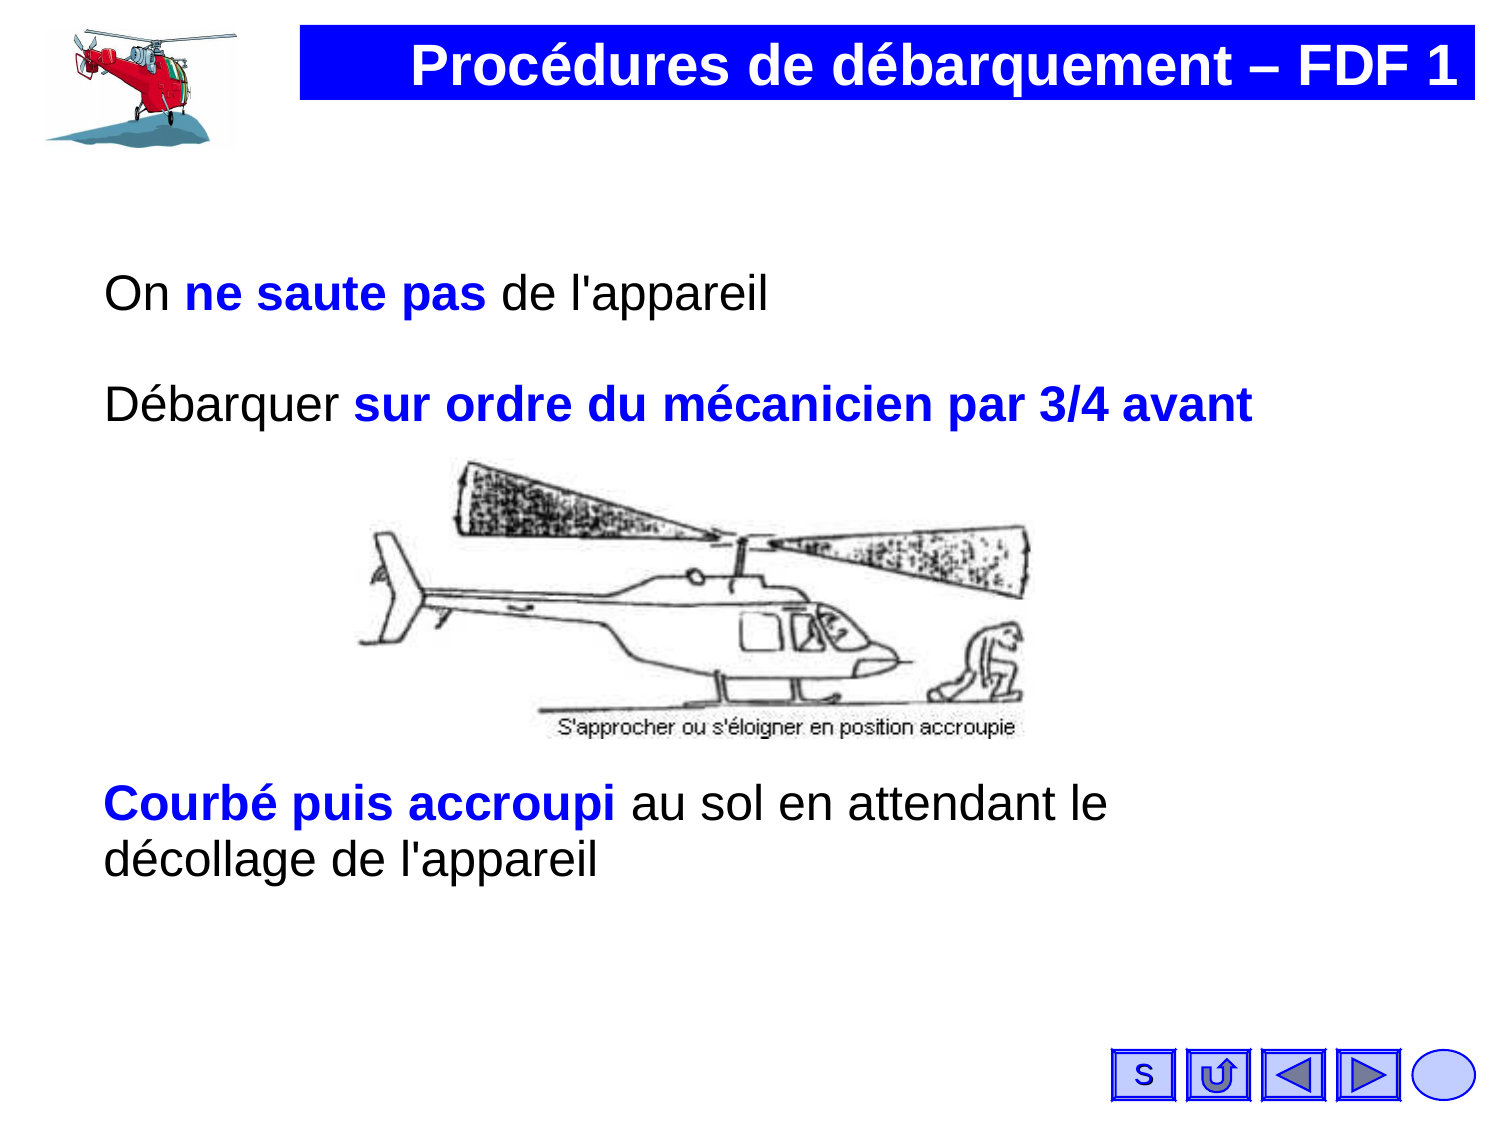

Procédures de débarquement – FDF 1
On ne saute pas de l'appareil
Débarquer sur ordre du mécanicien par 3/4 avant
Courbé puis accroupi au sol en attendant le
décollage de l'appareil